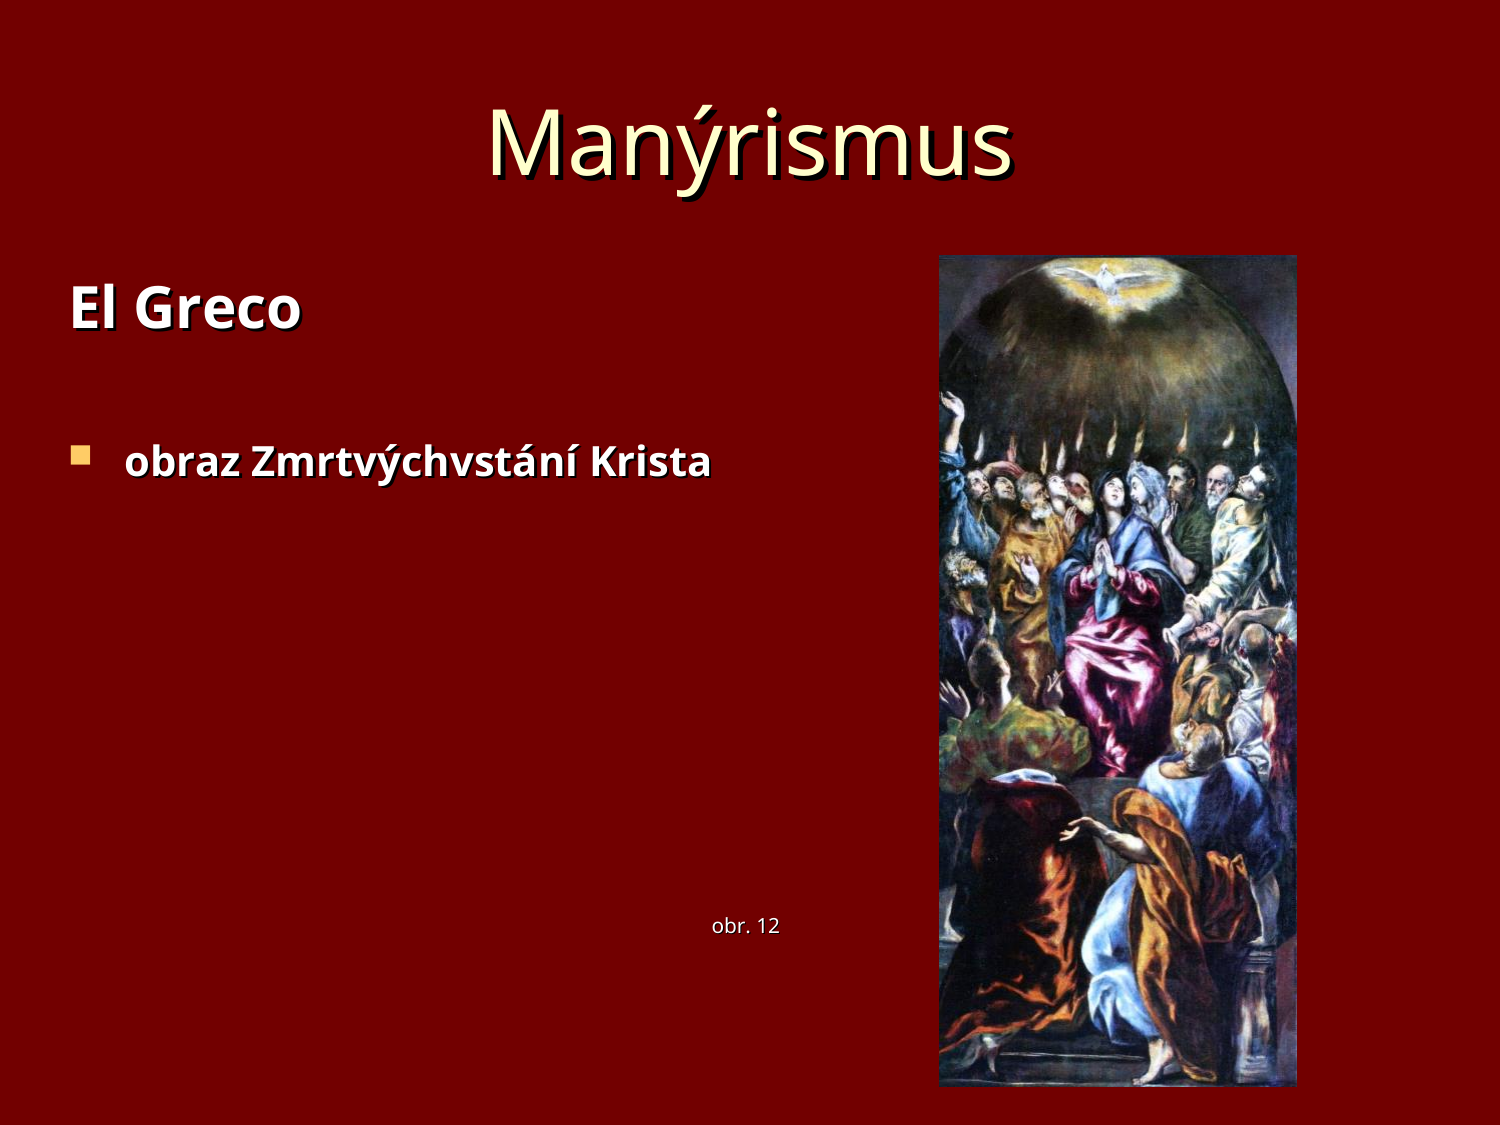

# Manýrismus
El Greco
obraz Zmrtvýchvstání Krista
 obr. 12